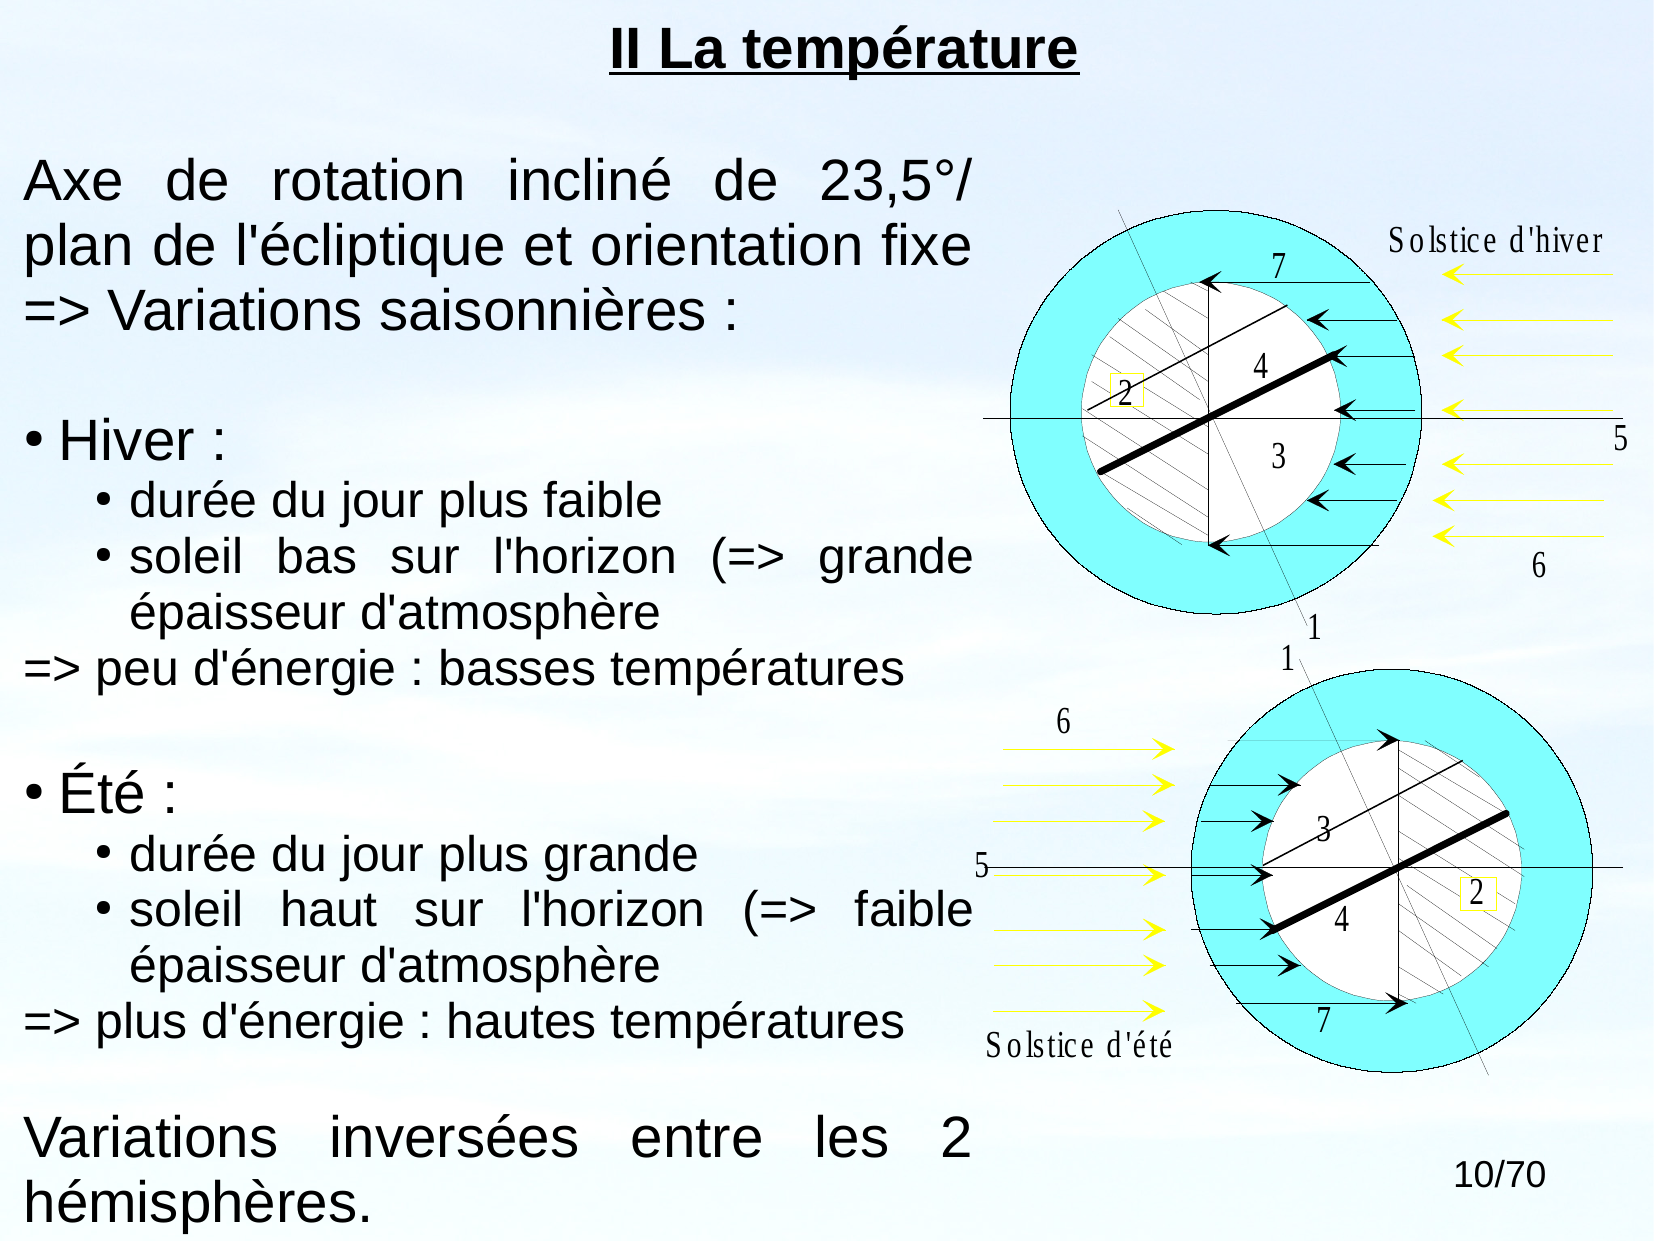

# II La température
Axe de rotation incliné de 23,5°/ plan de l'écliptique et orientation fixe
=> Variations saisonnières :
Hiver :
durée du jour plus faible
soleil bas sur l'horizon (=> grande épaisseur d'atmosphère
=> peu d'énergie : basses températures
Été :
durée du jour plus grande
soleil haut sur l'horizon (=> faible épaisseur d'atmosphère
=> plus d'énergie : hautes températures
Variations inversées entre les 2 hémisphères.